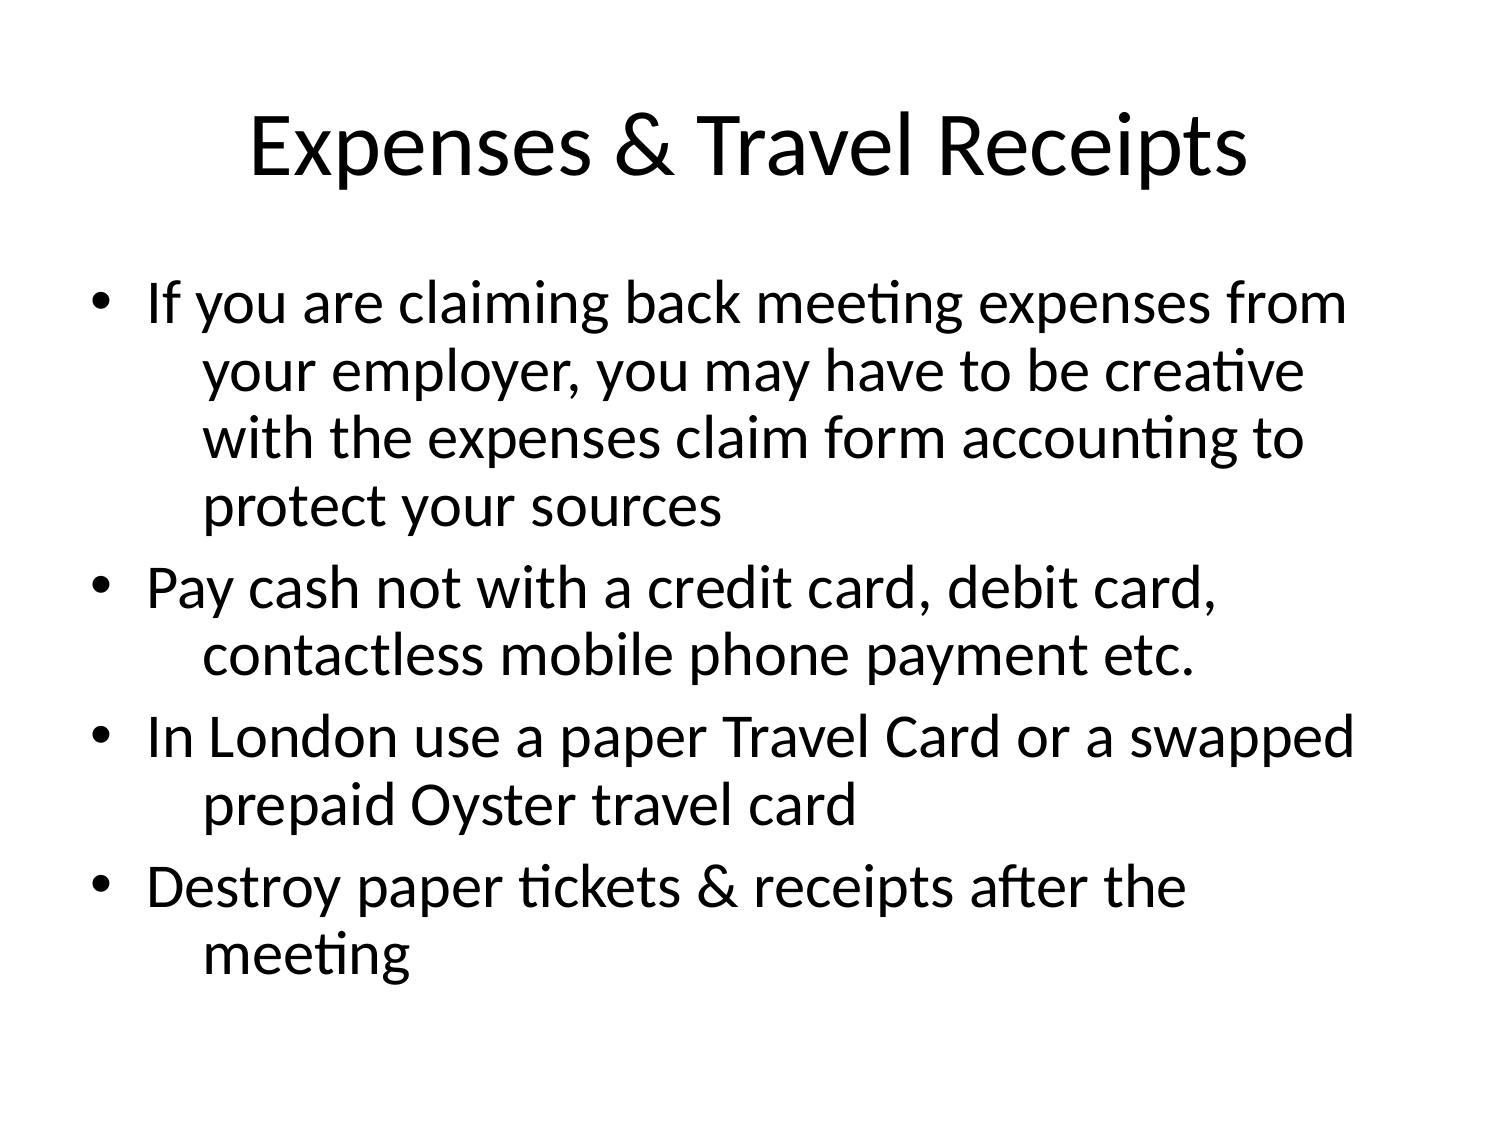

# Expenses & Travel Receipts
If you are claiming back meeting expenses from your employer, you may have to be creative with the expenses claim form accounting to protect your sources
Pay cash not with a credit card, debit card, contactless mobile phone payment etc.
In London use a paper Travel Card or a swapped prepaid Oyster travel card
Destroy paper tickets & receipts after the meeting